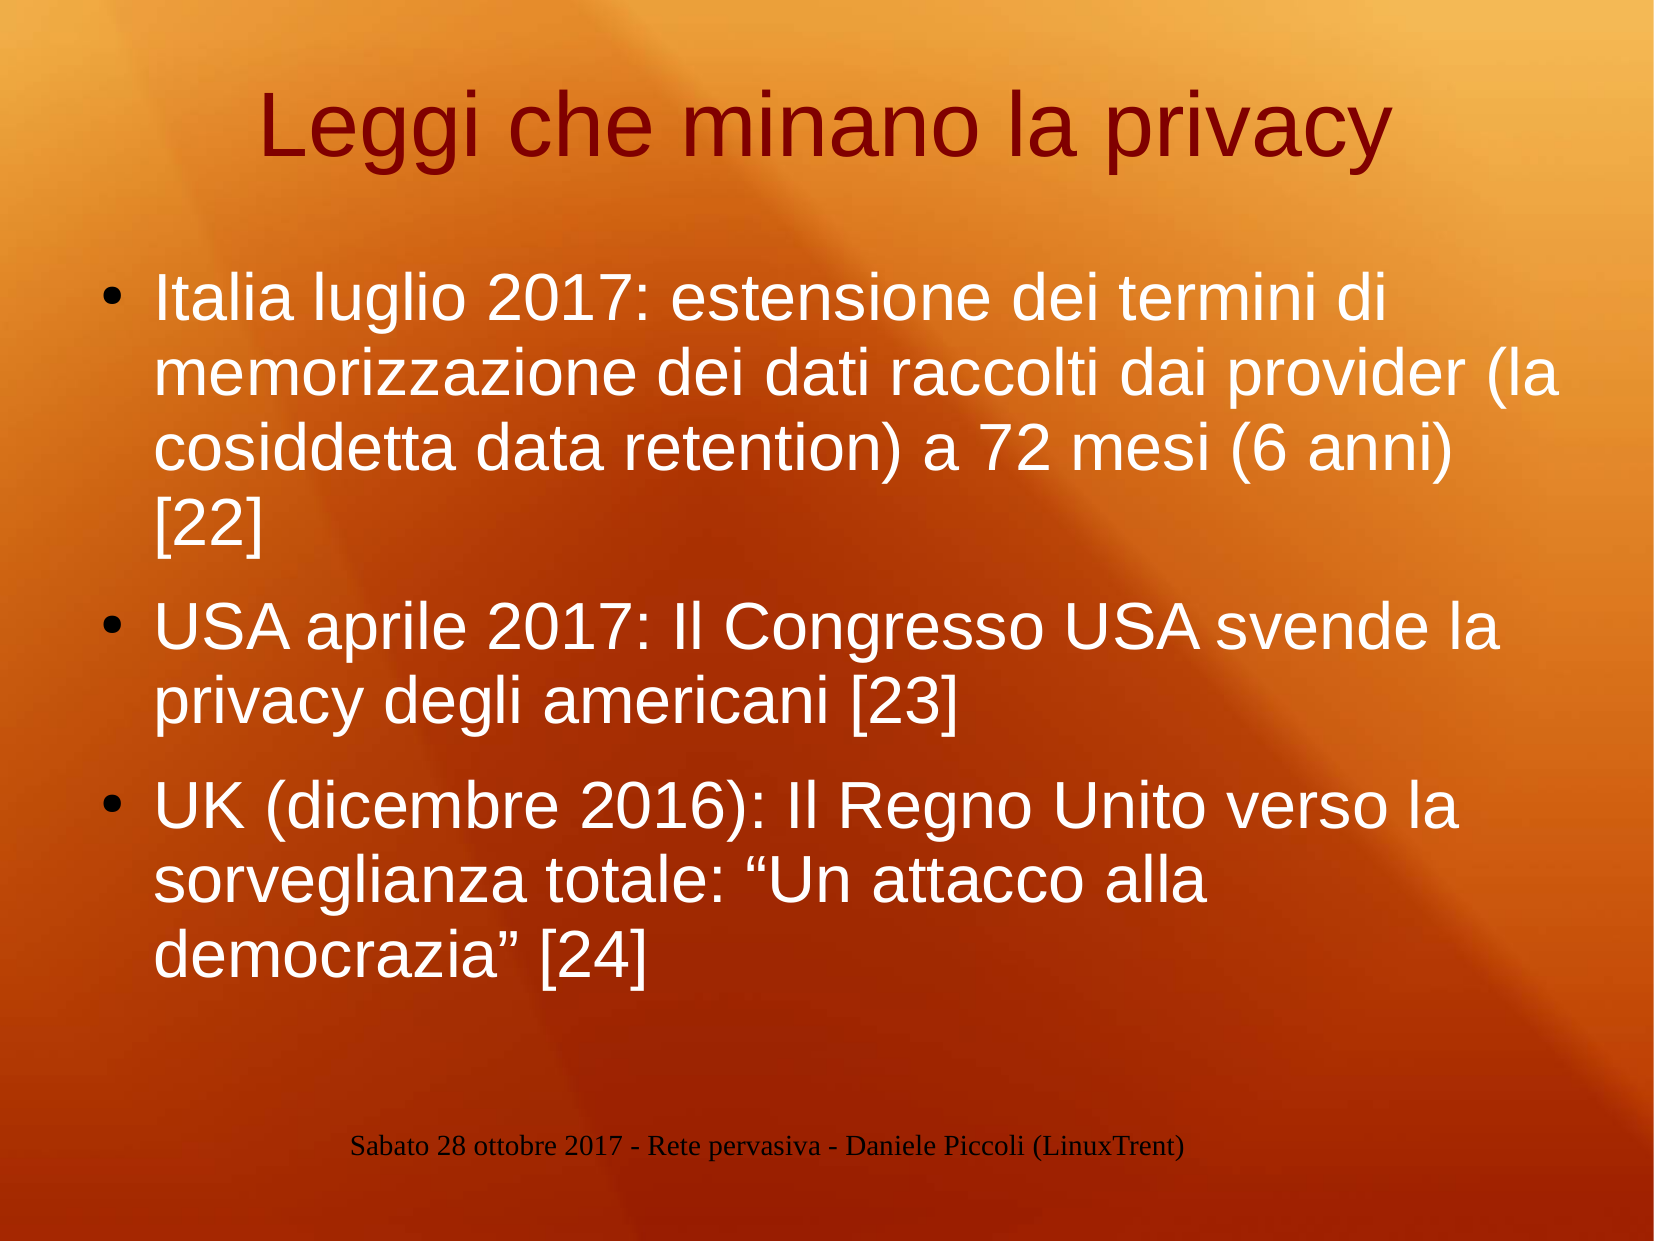

# Leggi che minano la privacy
Italia luglio 2017: estensione dei termini di memorizzazione dei dati raccolti dai provider (la cosiddetta data retention) a 72 mesi (6 anni) [22]
USA aprile 2017: Il Congresso USA svende la privacy degli americani [23]
UK (dicembre 2016): Il Regno Unito verso la sorveglianza totale: “Un attacco alla democrazia” [24]
Sabato 28 ottobre 2017 - Rete pervasiva - Daniele Piccoli (LinuxTrent)